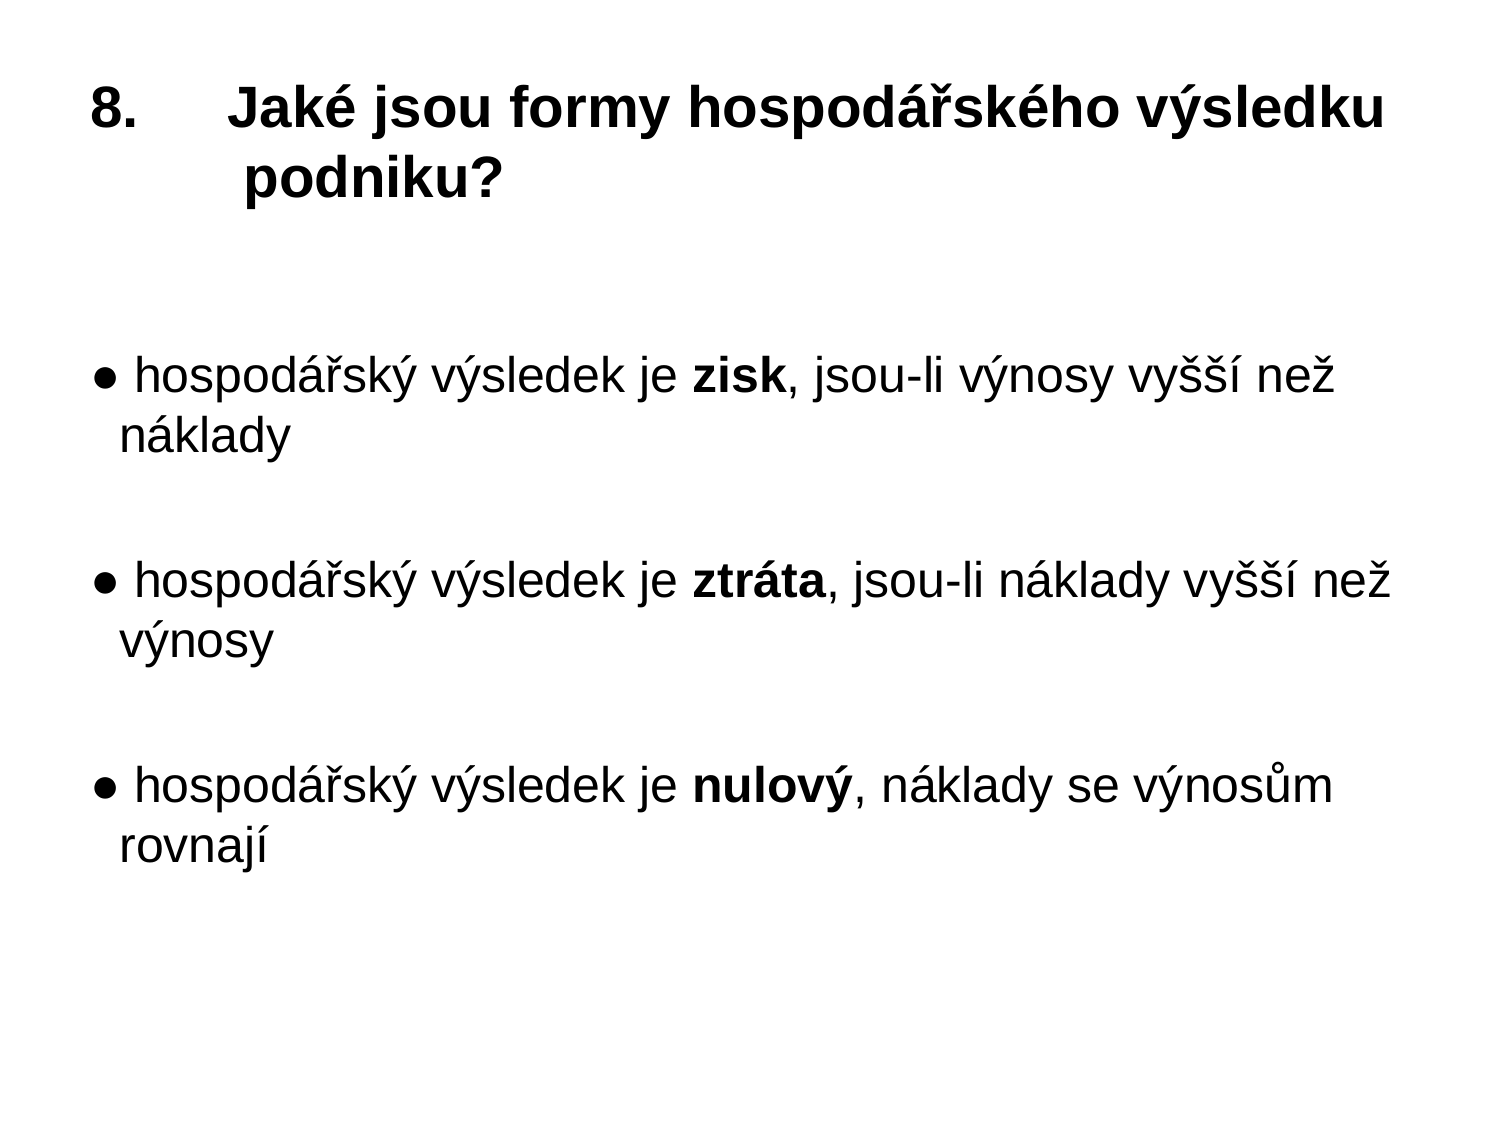

# Jaké jsou formy hospodářského výsledku podniku?
● hospodářský výsledek je zisk, jsou-li výnosy vyšší než náklady
● hospodářský výsledek je ztráta, jsou-li náklady vyšší než výnosy
● hospodářský výsledek je nulový, náklady se výnosům rovnají